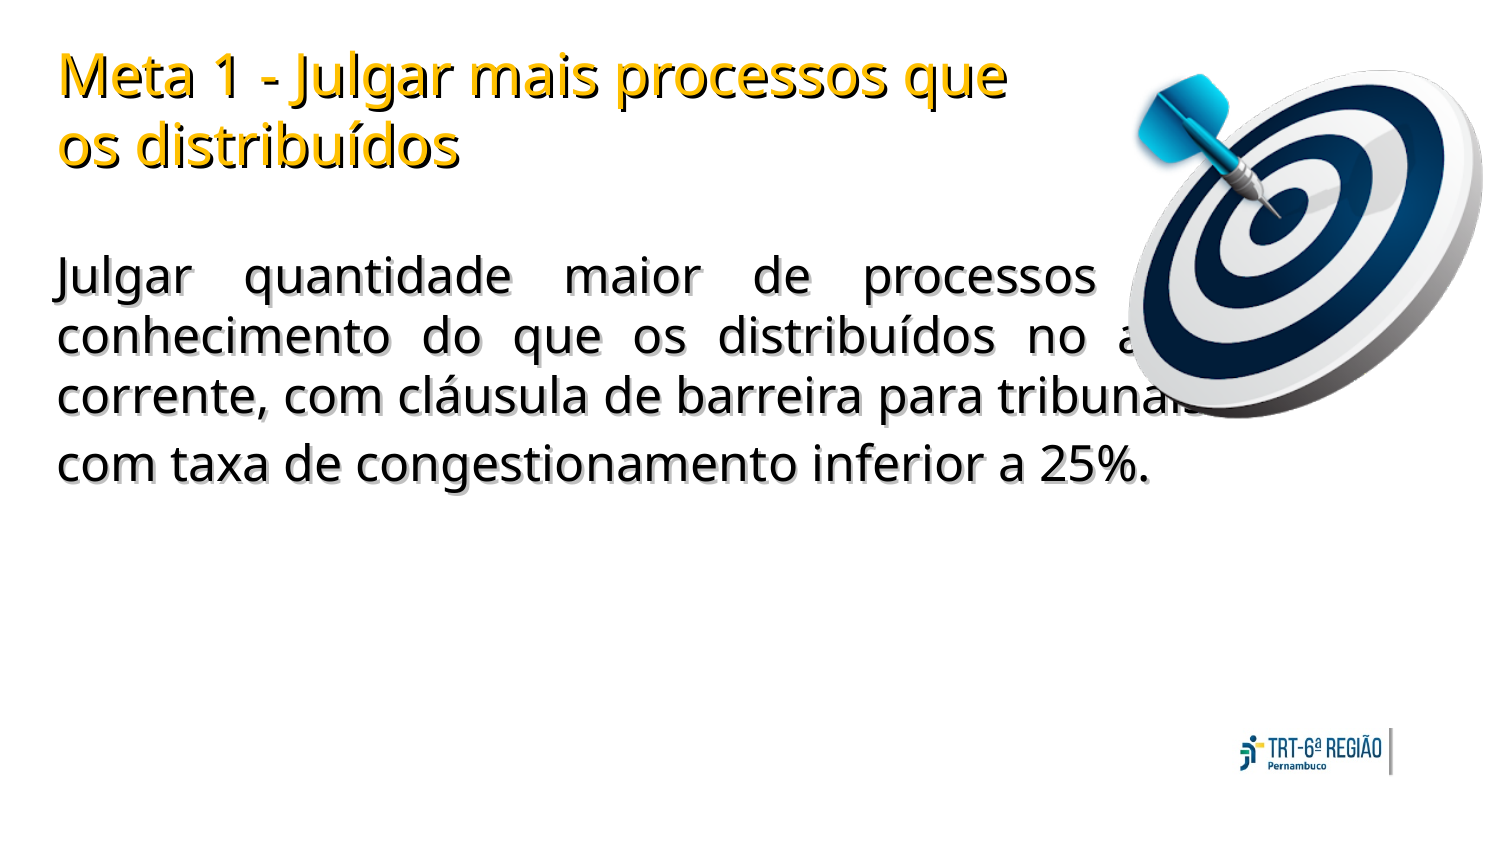

Meta 1 - Julgar mais processos que os distribuídos
# Julgar quantidade maior de processos de conhecimento do que os distribuídos no ano corrente, com cláusula de barreira para tribunais com taxa de congestionamento inferior a 25%.